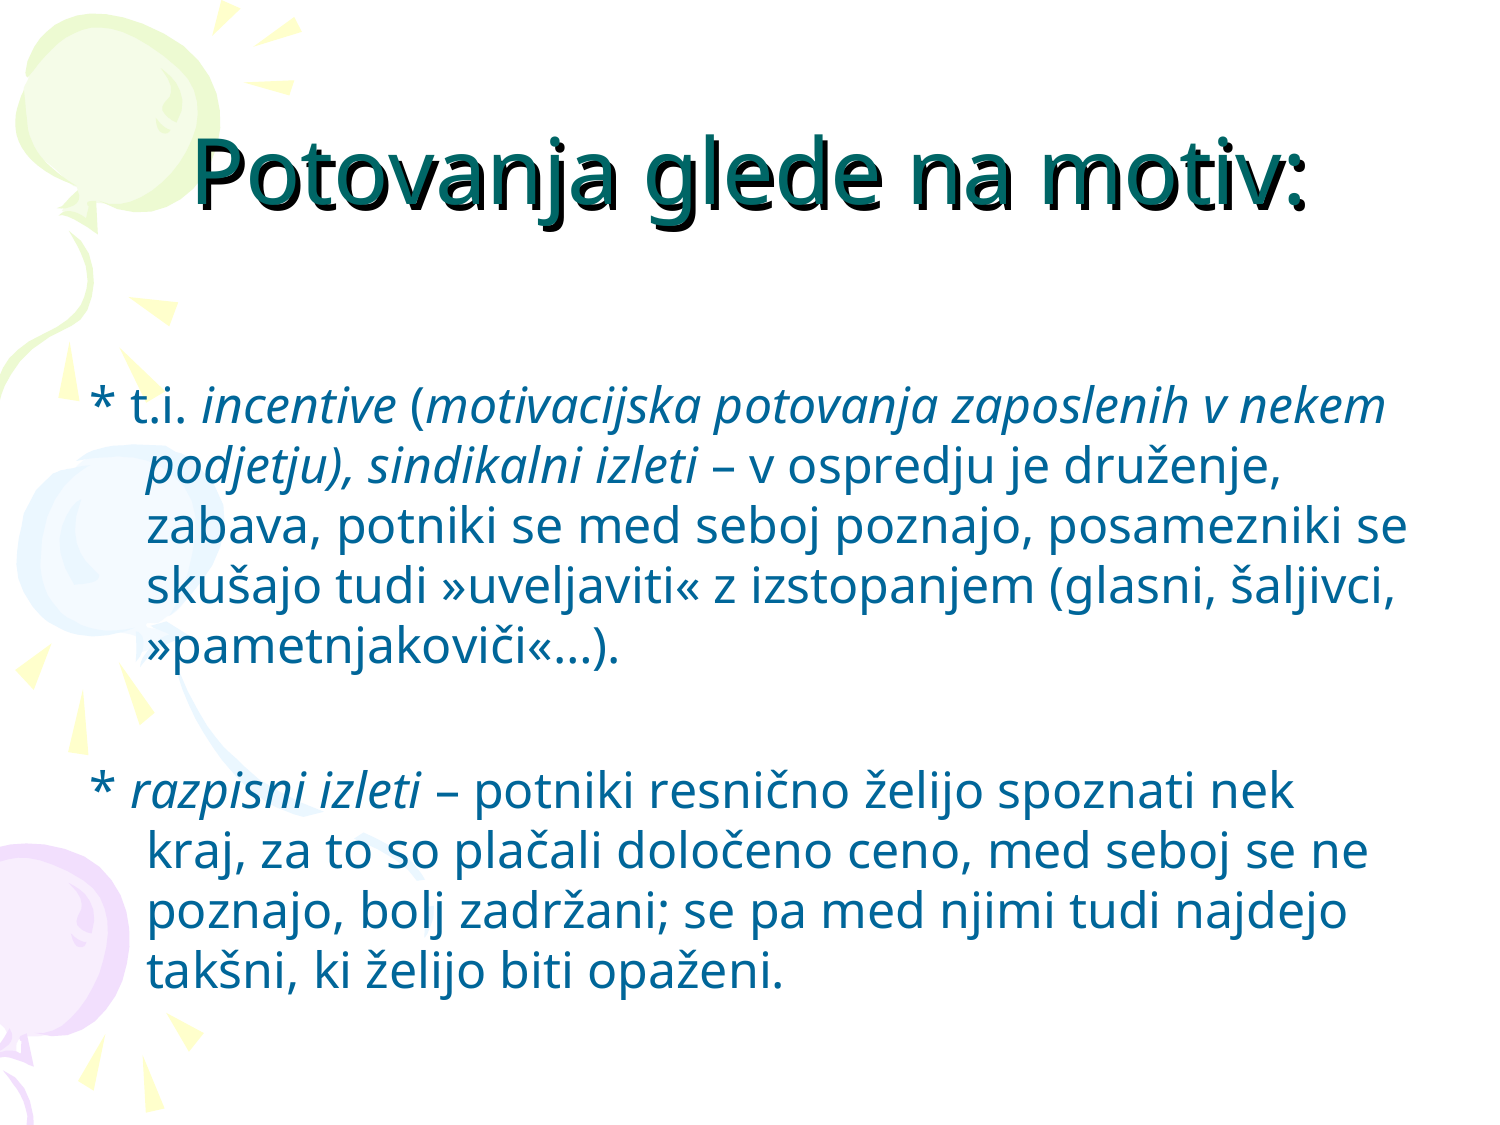

# Potovanja glede na motiv:
* t.i. incentive (motivacijska potovanja zaposlenih v nekem podjetju), sindikalni izleti – v ospredju je druženje, zabava, potniki se med seboj poznajo, posamezniki se skušajo tudi »uveljaviti« z izstopanjem (glasni, šaljivci, »pametnjakoviči«…).
* razpisni izleti – potniki resnično želijo spoznati nek kraj, za to so plačali določeno ceno, med seboj se ne poznajo, bolj zadržani; se pa med njimi tudi najdejo takšni, ki želijo biti opaženi.